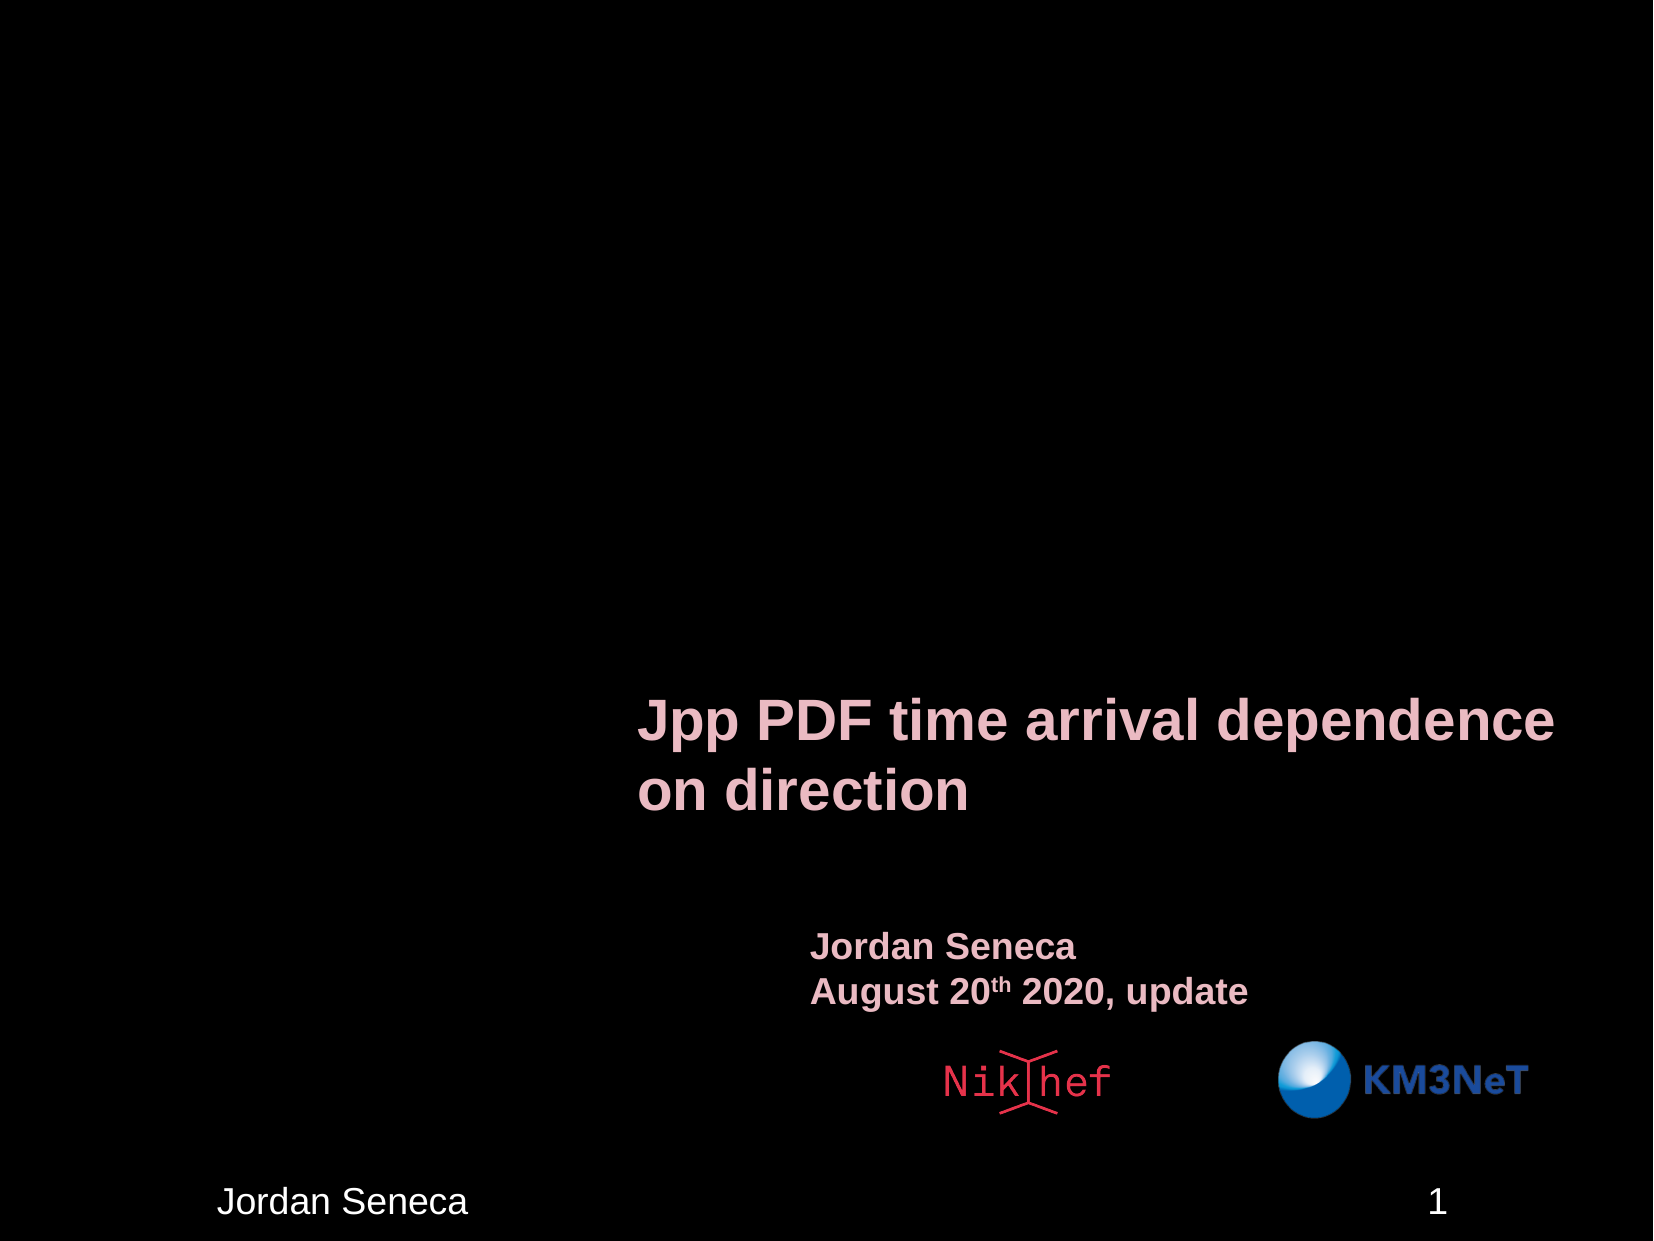

Jpp PDF time arrival dependence on direction
Jordan Seneca
August 20th 2020, update